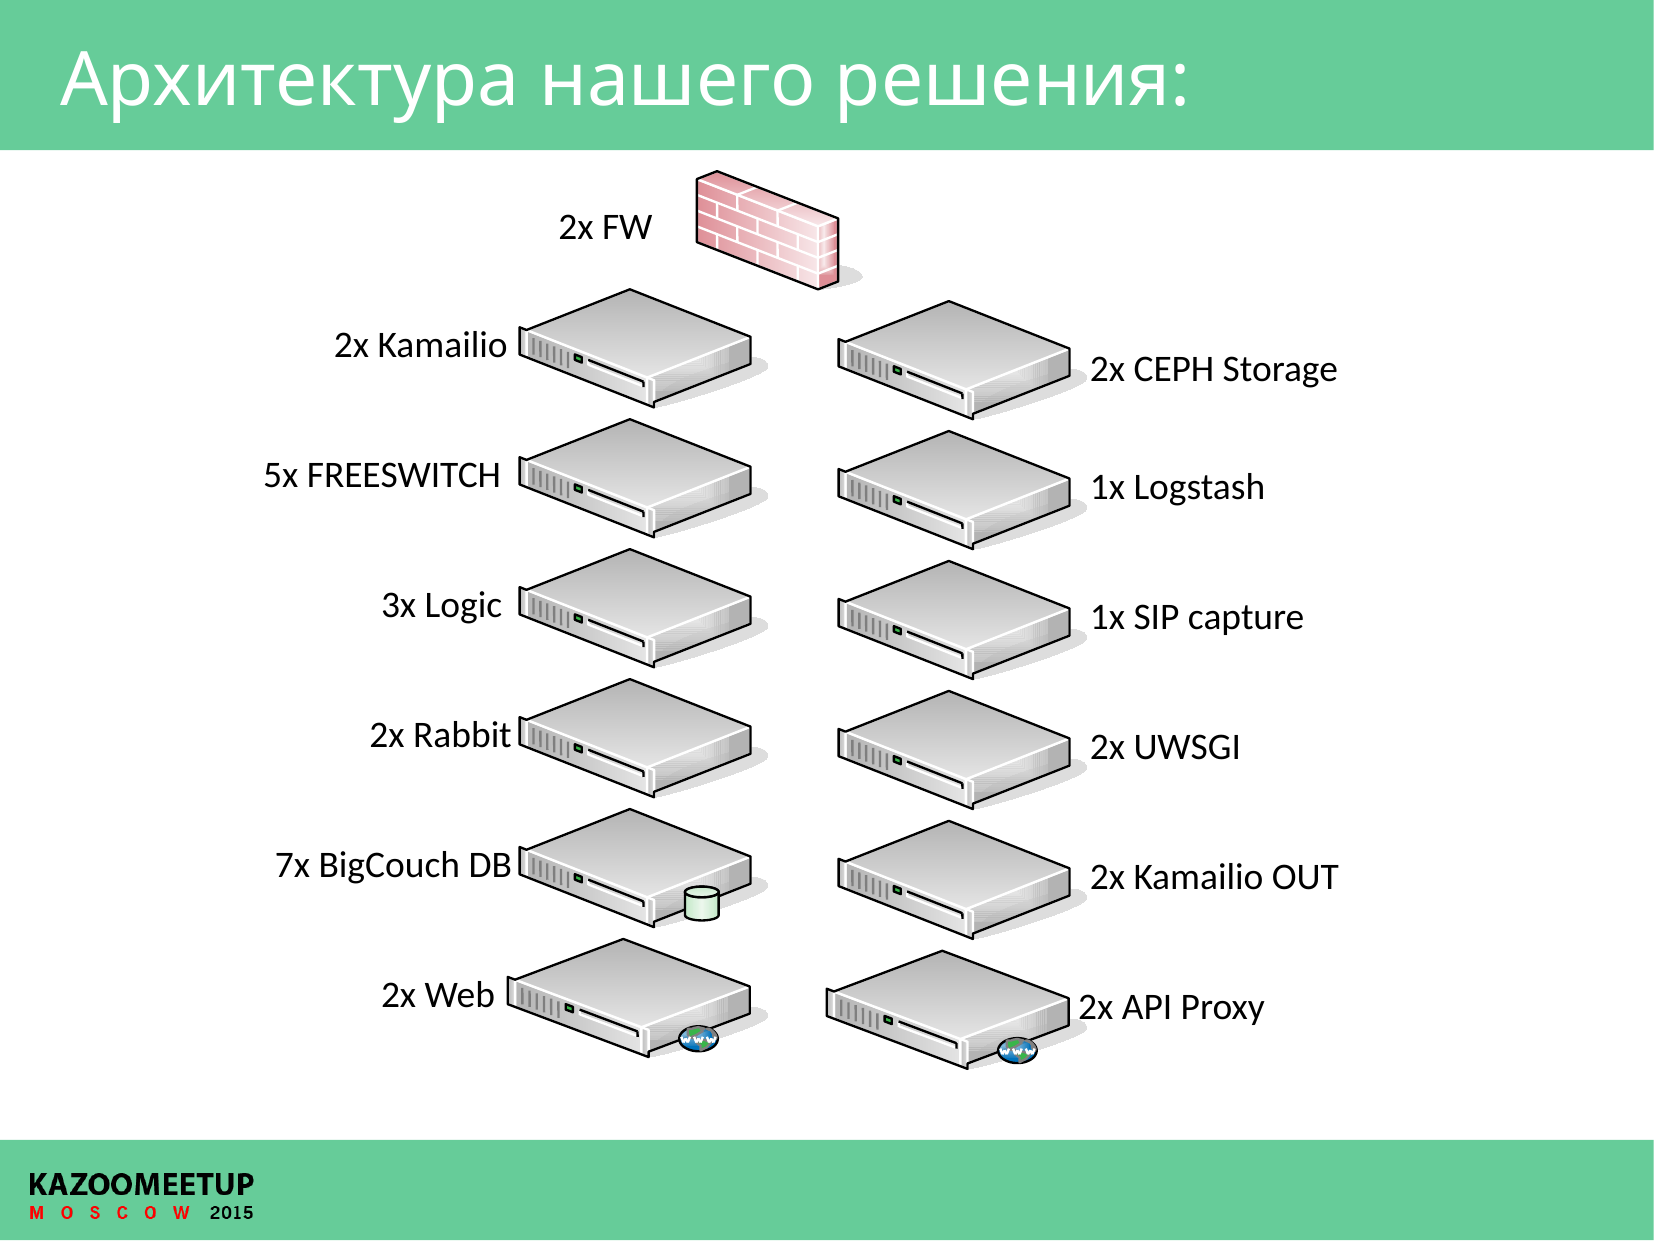

# Архитектура нашего решения:
2x FW
2x Kamailio
2x CEPH Storage
5x FREESWITCH
1x Logstash
3x Logic
1x SIP capture
2x Rabbit
2x UWSGI
7x BigCouch DB
2x Kamailio OUT
2x Web
2x API Proxy